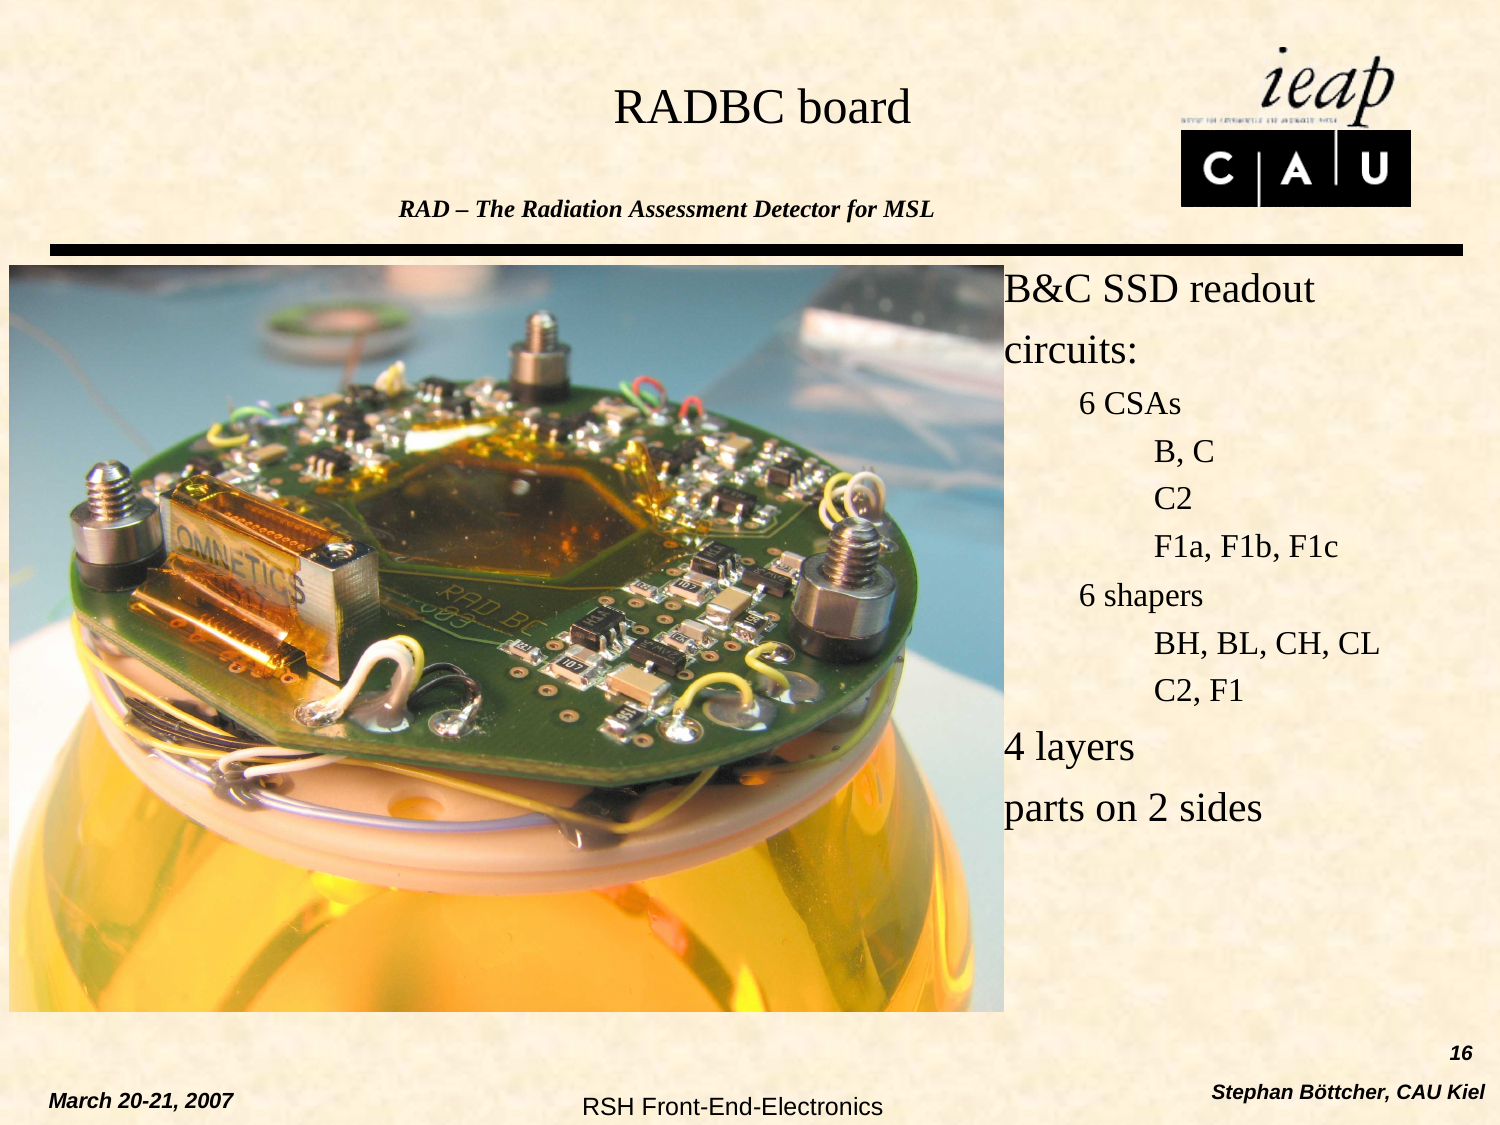

# RADBC board
B&C SSD readout
circuits:
6 CSAs
B, C
C2
F1a, F1b, F1c
6 shapers
BH, BL, CH, CL
C2, F1
4 layers
parts on 2 sides
16
March 20, 2007
RSH Front-End-Electronics